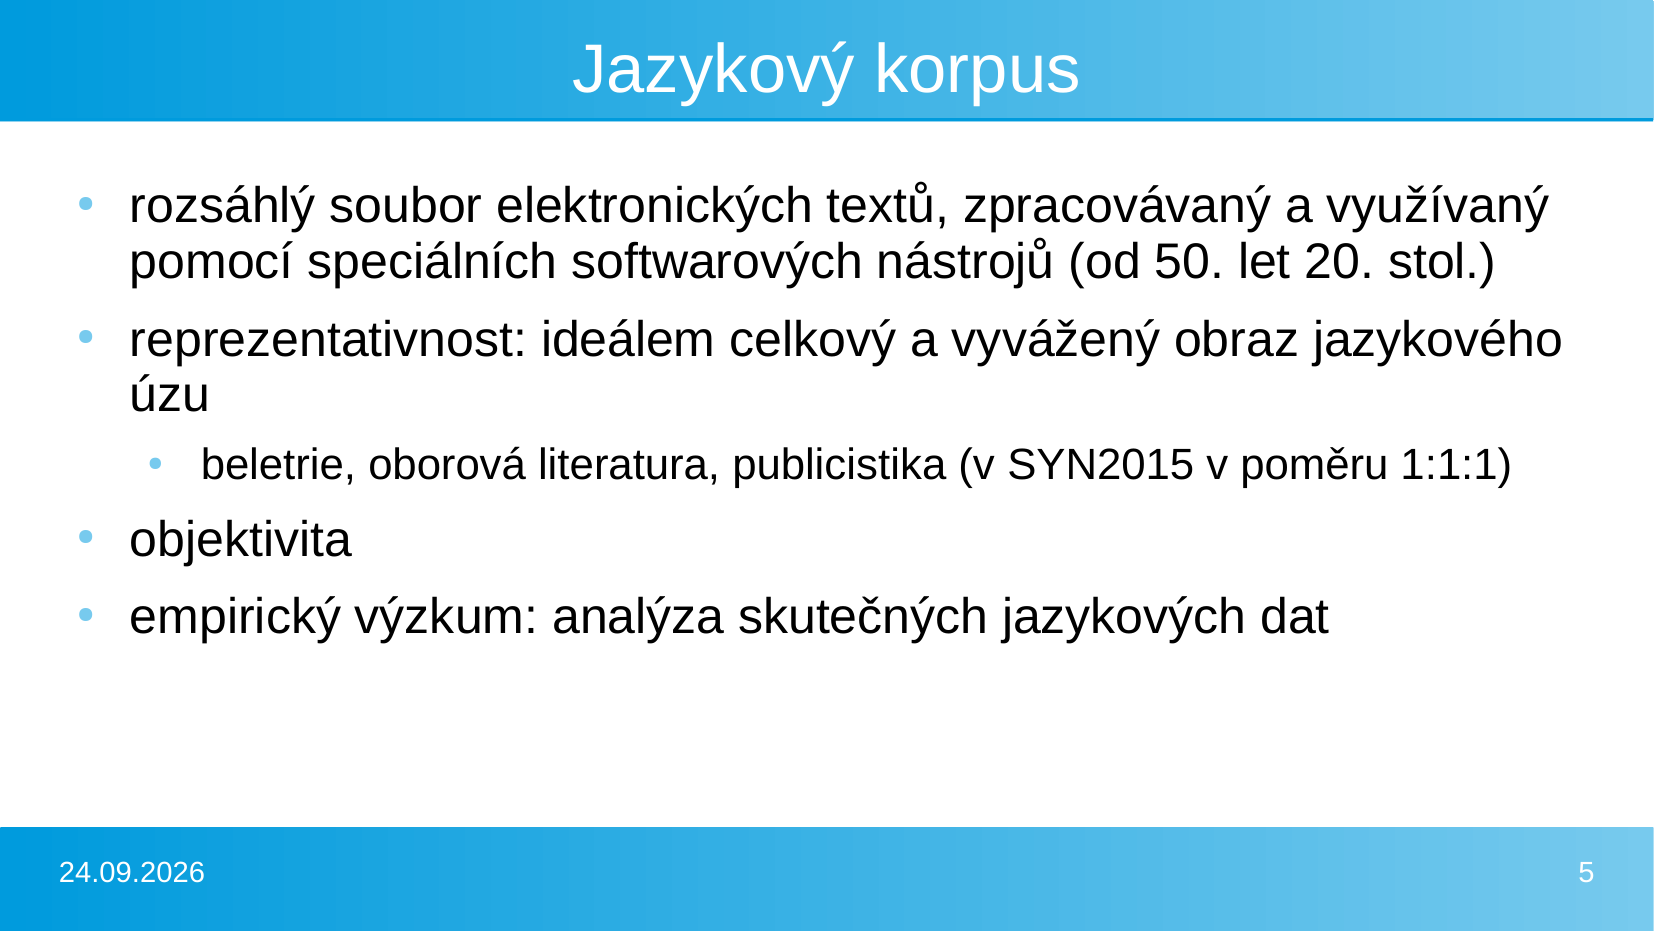

# Jazykový korpus
rozsáhlý soubor elektronických textů, zpracovávaný a využívaný pomocí speciálních softwarových nástrojů (od 50. let 20. stol.)
reprezentativnost: ideálem celkový a vyvážený obraz jazykového úzu
beletrie, oborová literatura, publicistika (v SYN2015 v poměru 1:1:1)
objektivita
empirický výzkum: analýza skutečných jazykových dat
5